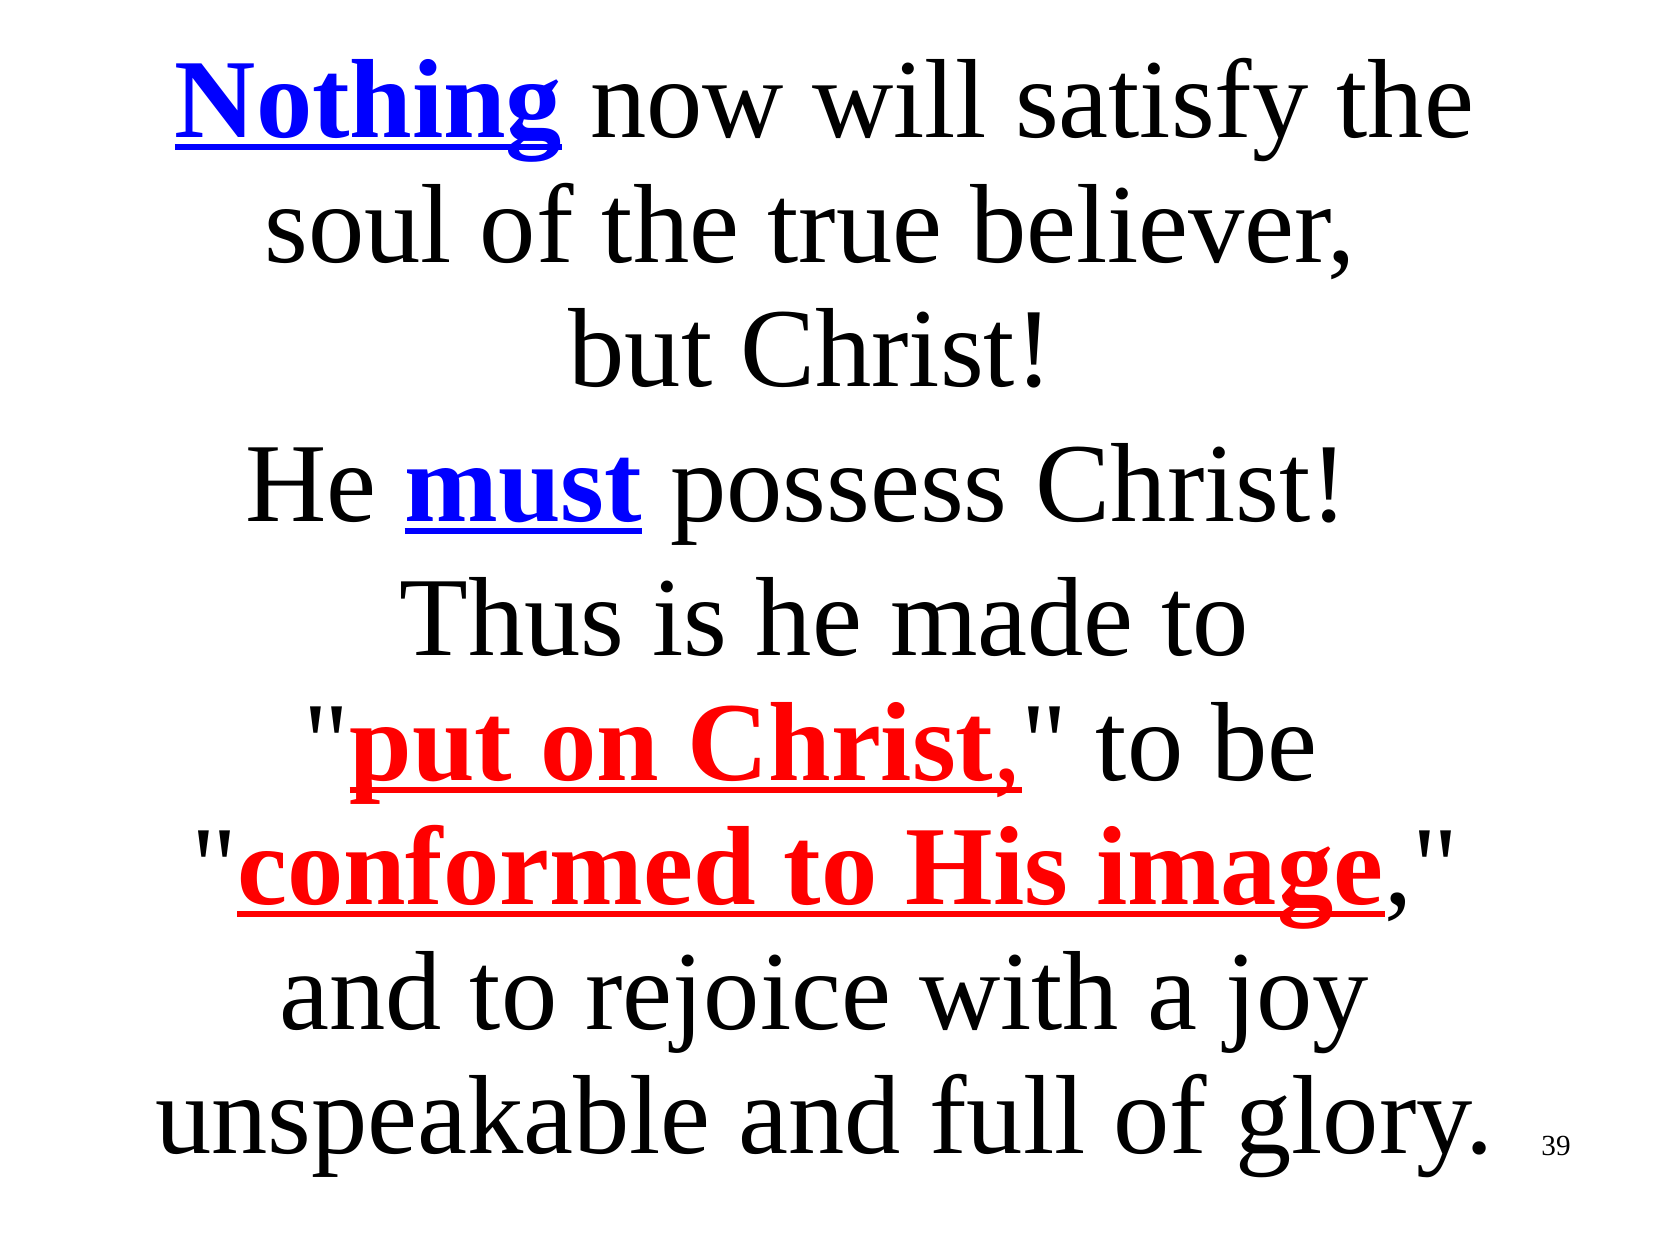

# Nothing now will satisfy the soul of the true believer, but Christ!
He must possess Christ!
 Thus is he made to
"put on Christ," to be
"conformed to His image," and to rejoice with a joy unspeakable and full of glory.
39